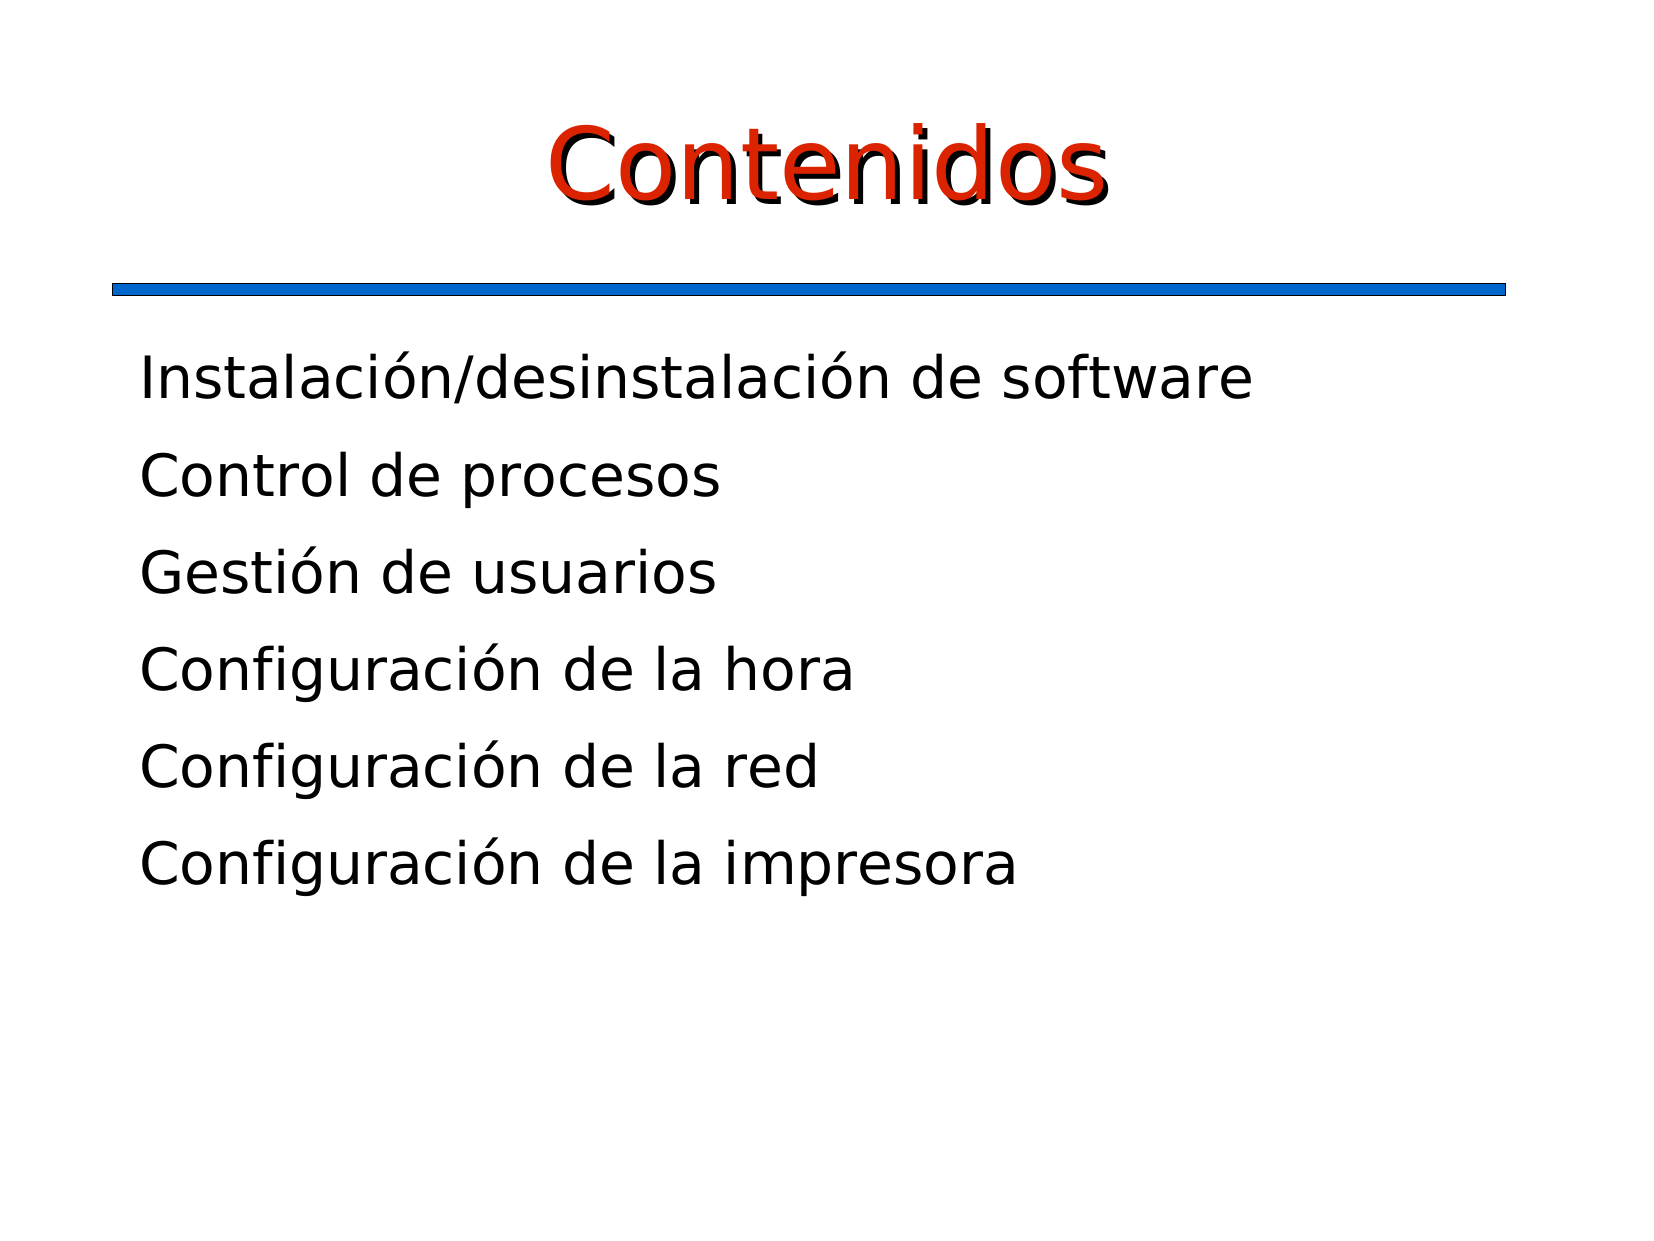

# Contenidos
Instalación/desinstalación de software
Control de procesos
Gestión de usuarios
Configuración de la hora
Configuración de la red
Configuración de la impresora